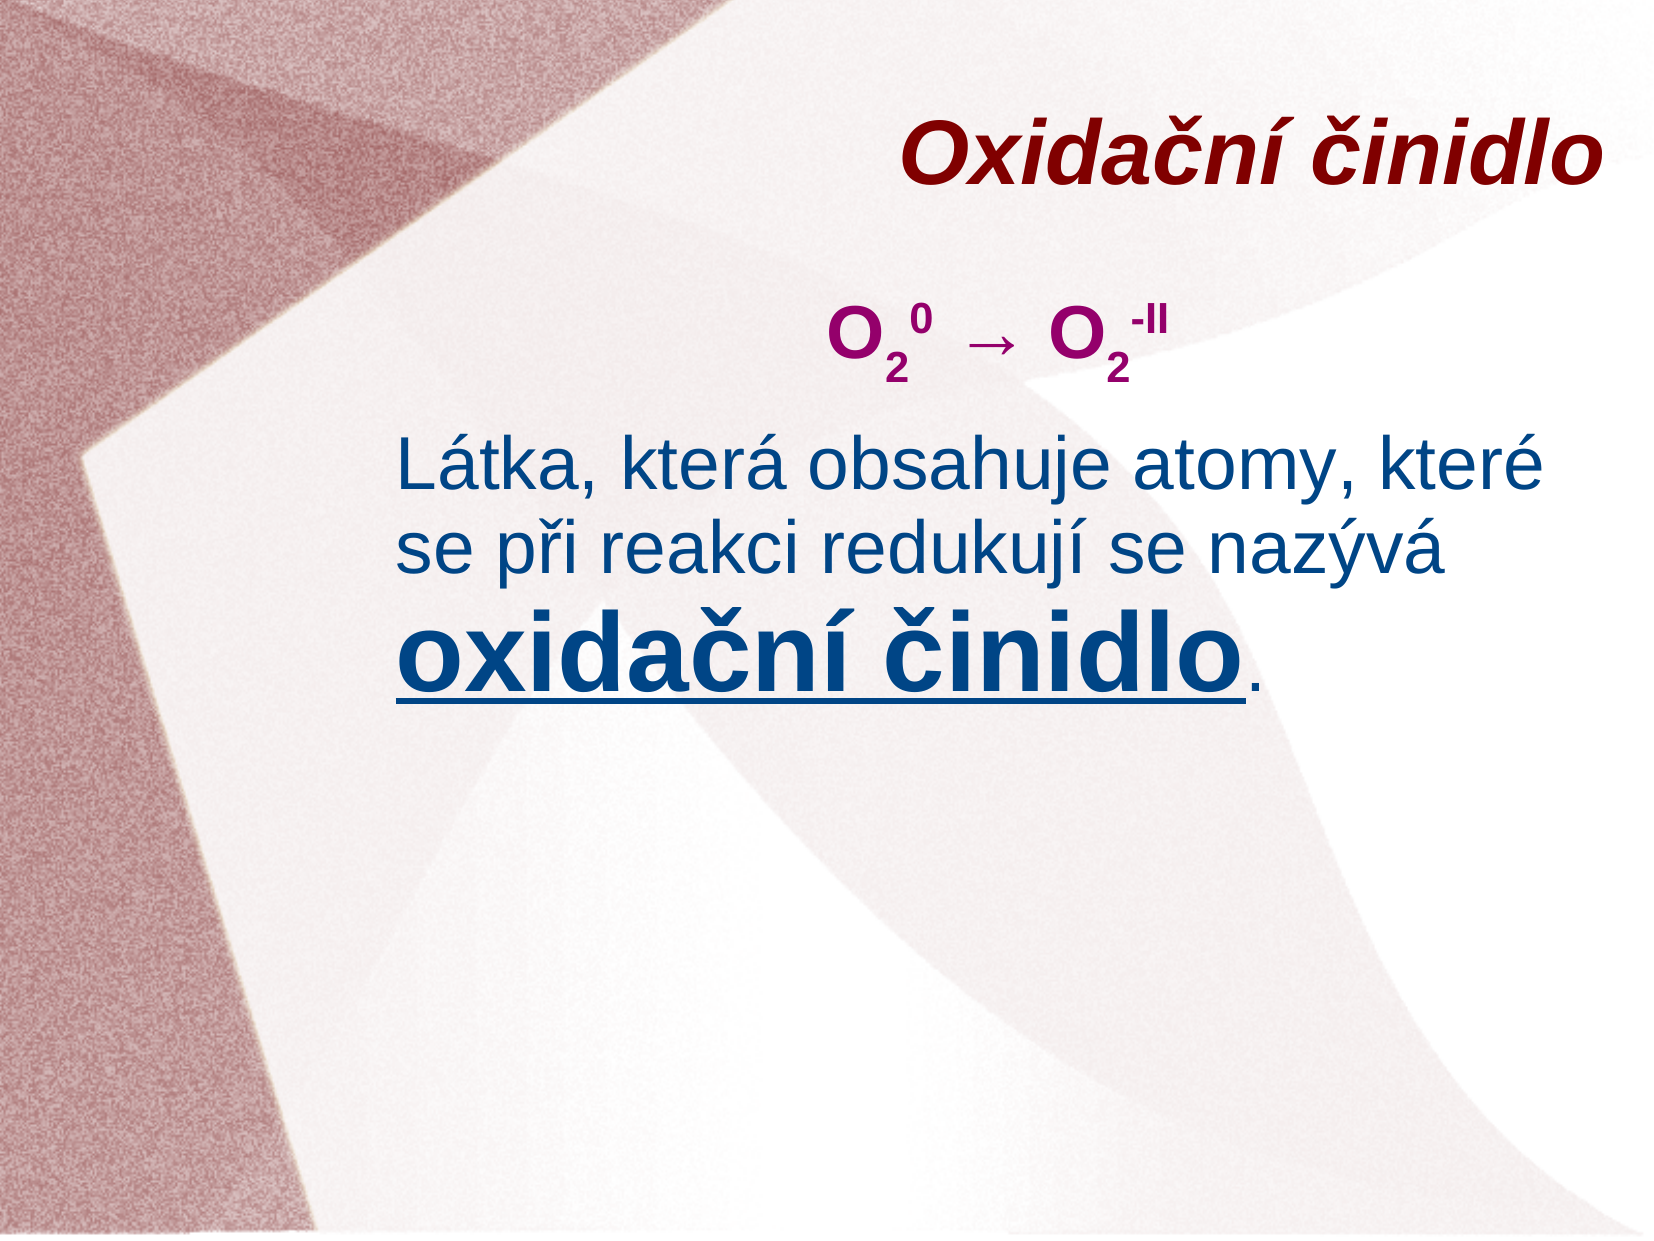

# Oxidační činidlo
O20 → O2-II
Látka, která obsahuje atomy, které se při reakci redukují se nazývá oxidační činidlo.